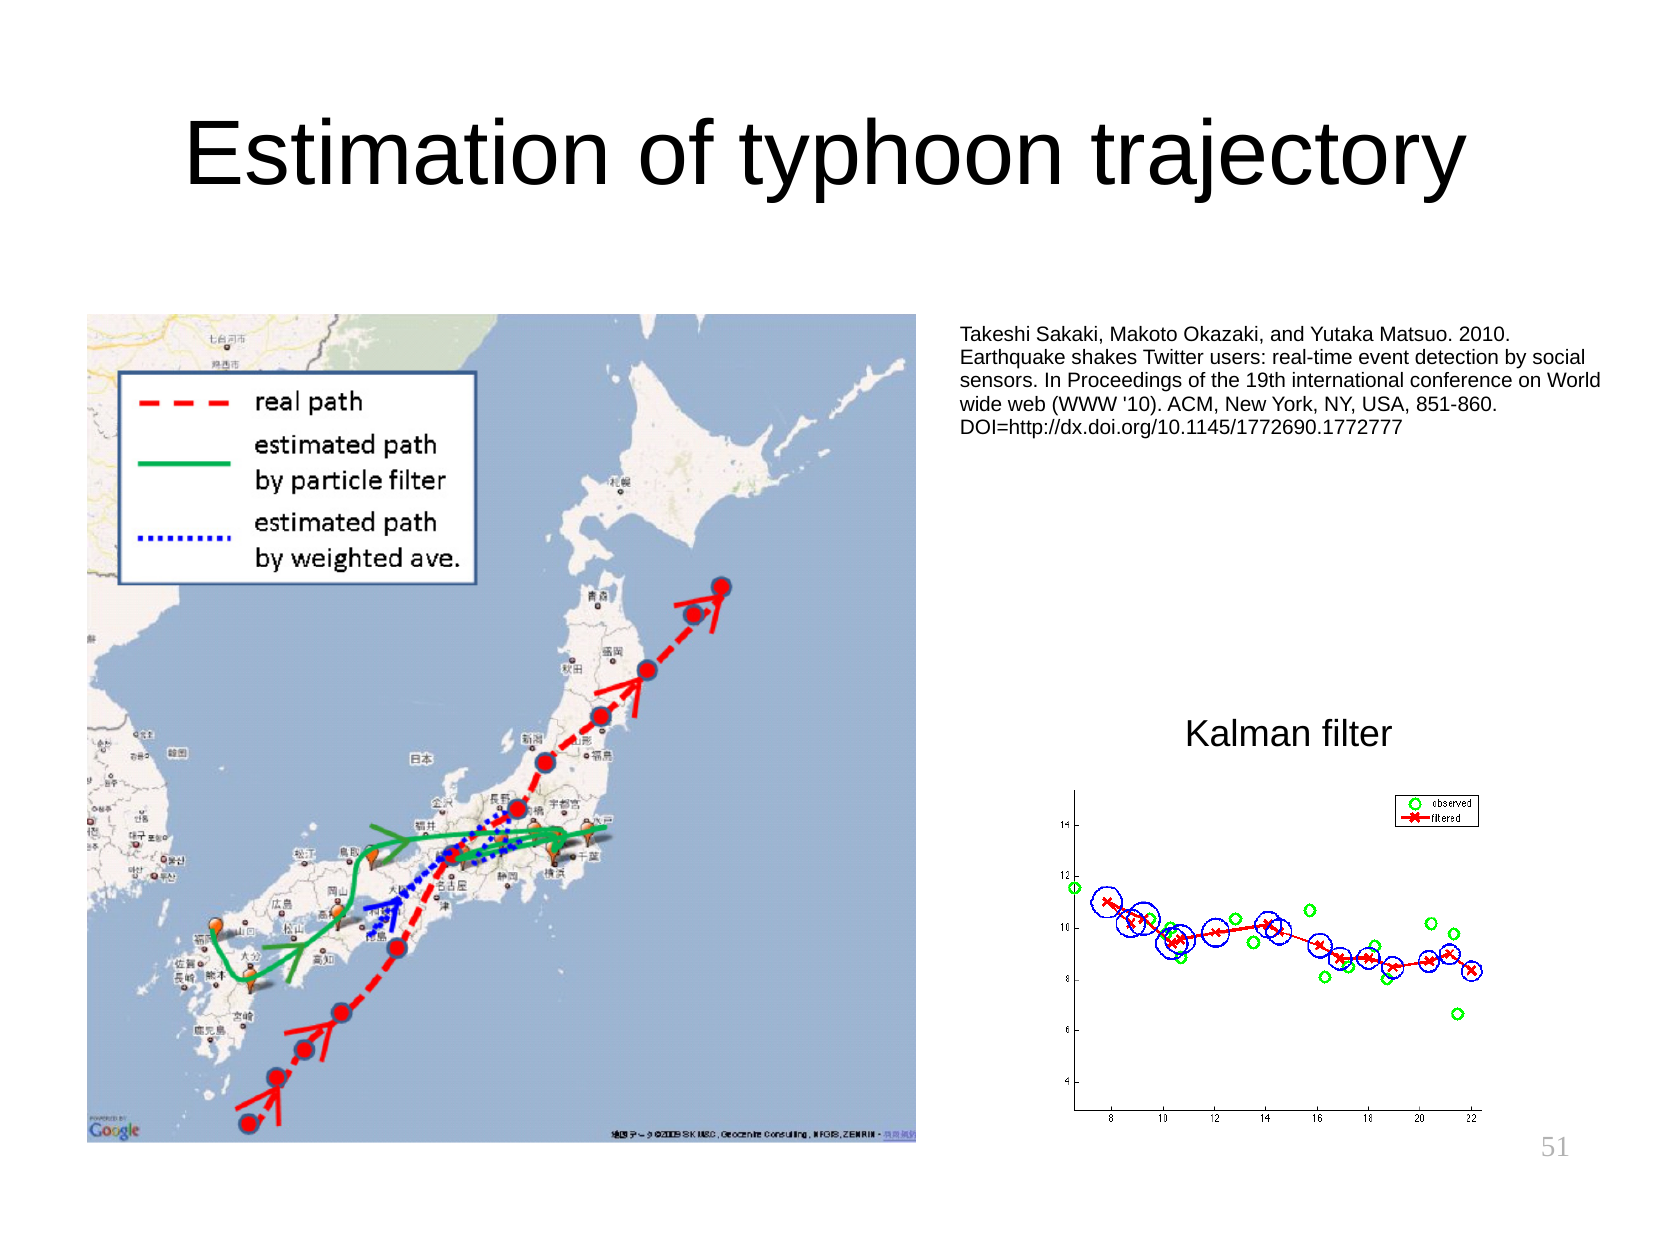

# Estimation of typhoon trajectory
Takeshi Sakaki, Makoto Okazaki, and Yutaka Matsuo. 2010. Earthquake shakes Twitter users: real-time event detection by social sensors. In Proceedings of the 19th international conference on World wide web (WWW '10). ACM, New York, NY, USA, 851-860. DOI=http://dx.doi.org/10.1145/1772690.1772777
Kalman filter
51